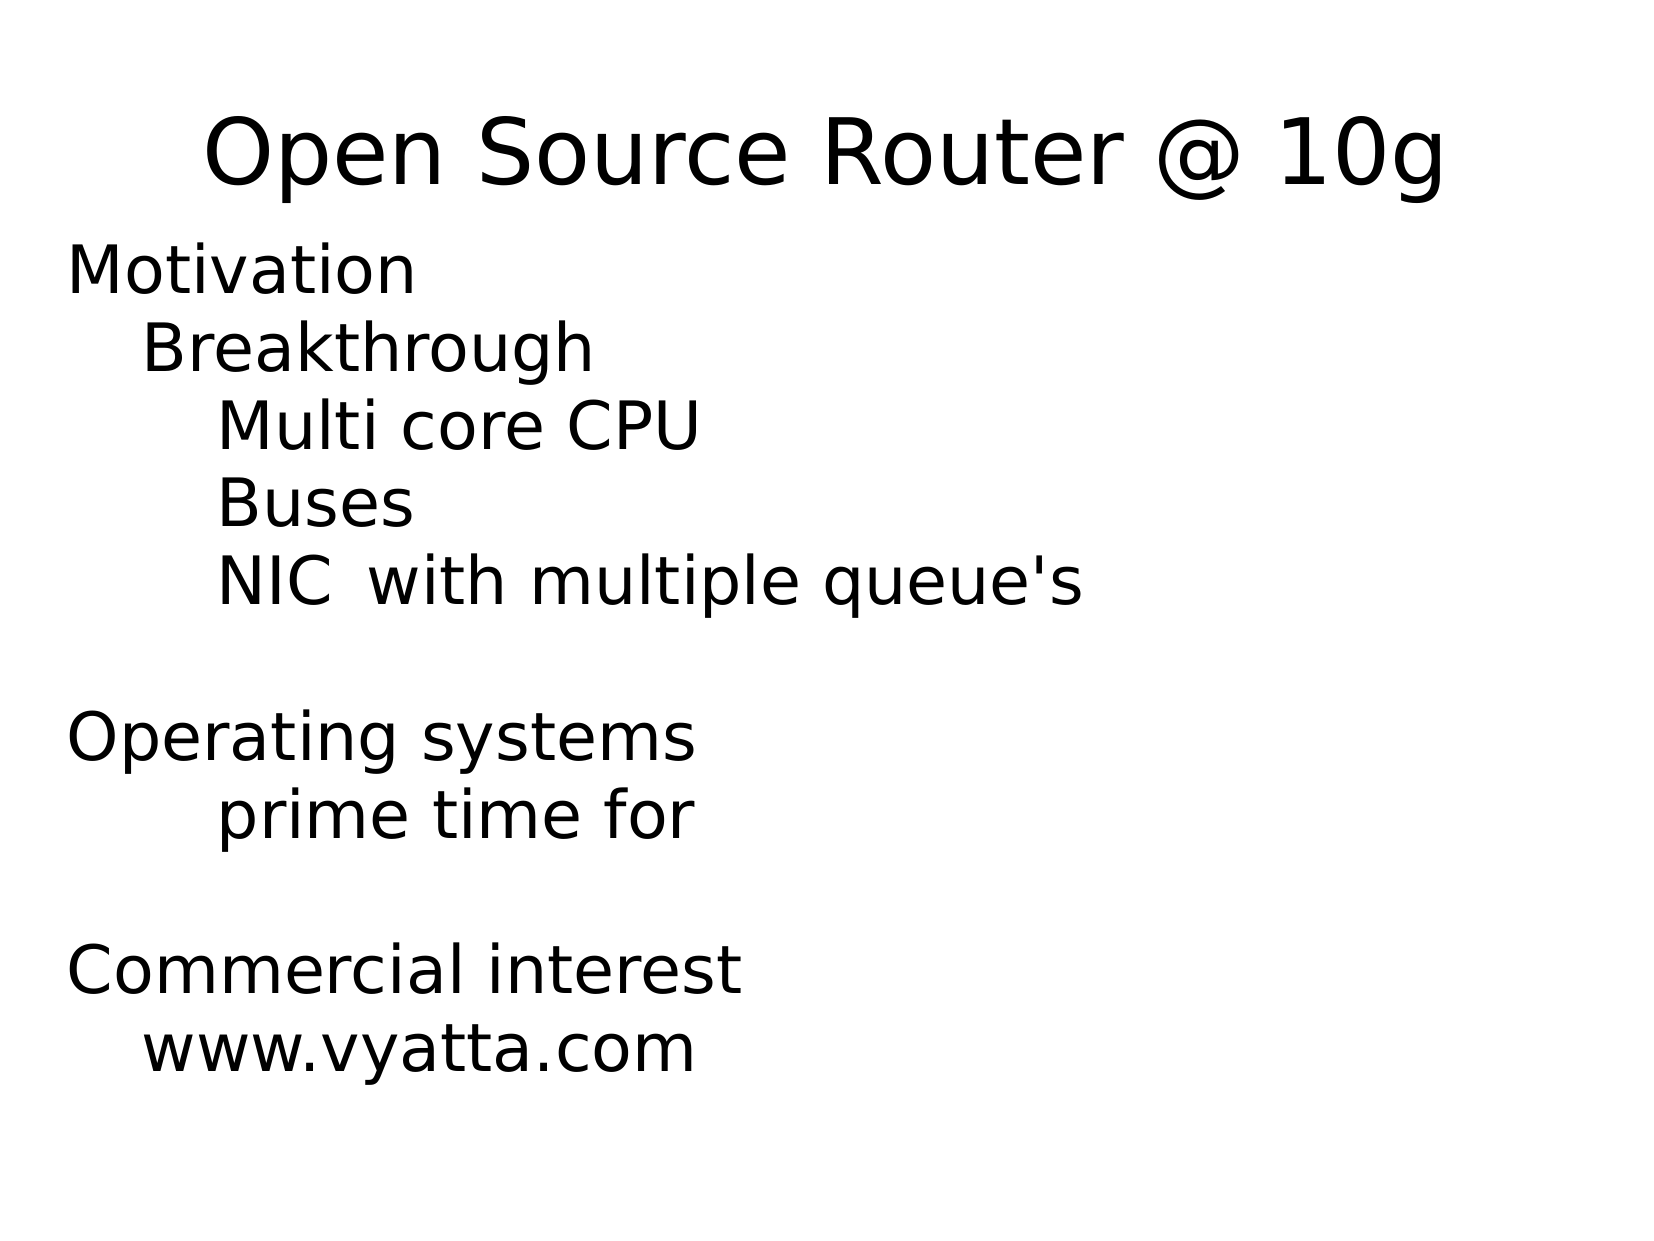

# Open Source Router @ 10g
Motivation
	Breakthrough
		Multi core CPU
		Buses
		NIC	with multiple queue's
Operating systems
		prime time for
Commercial interest
	www.vyatta.com